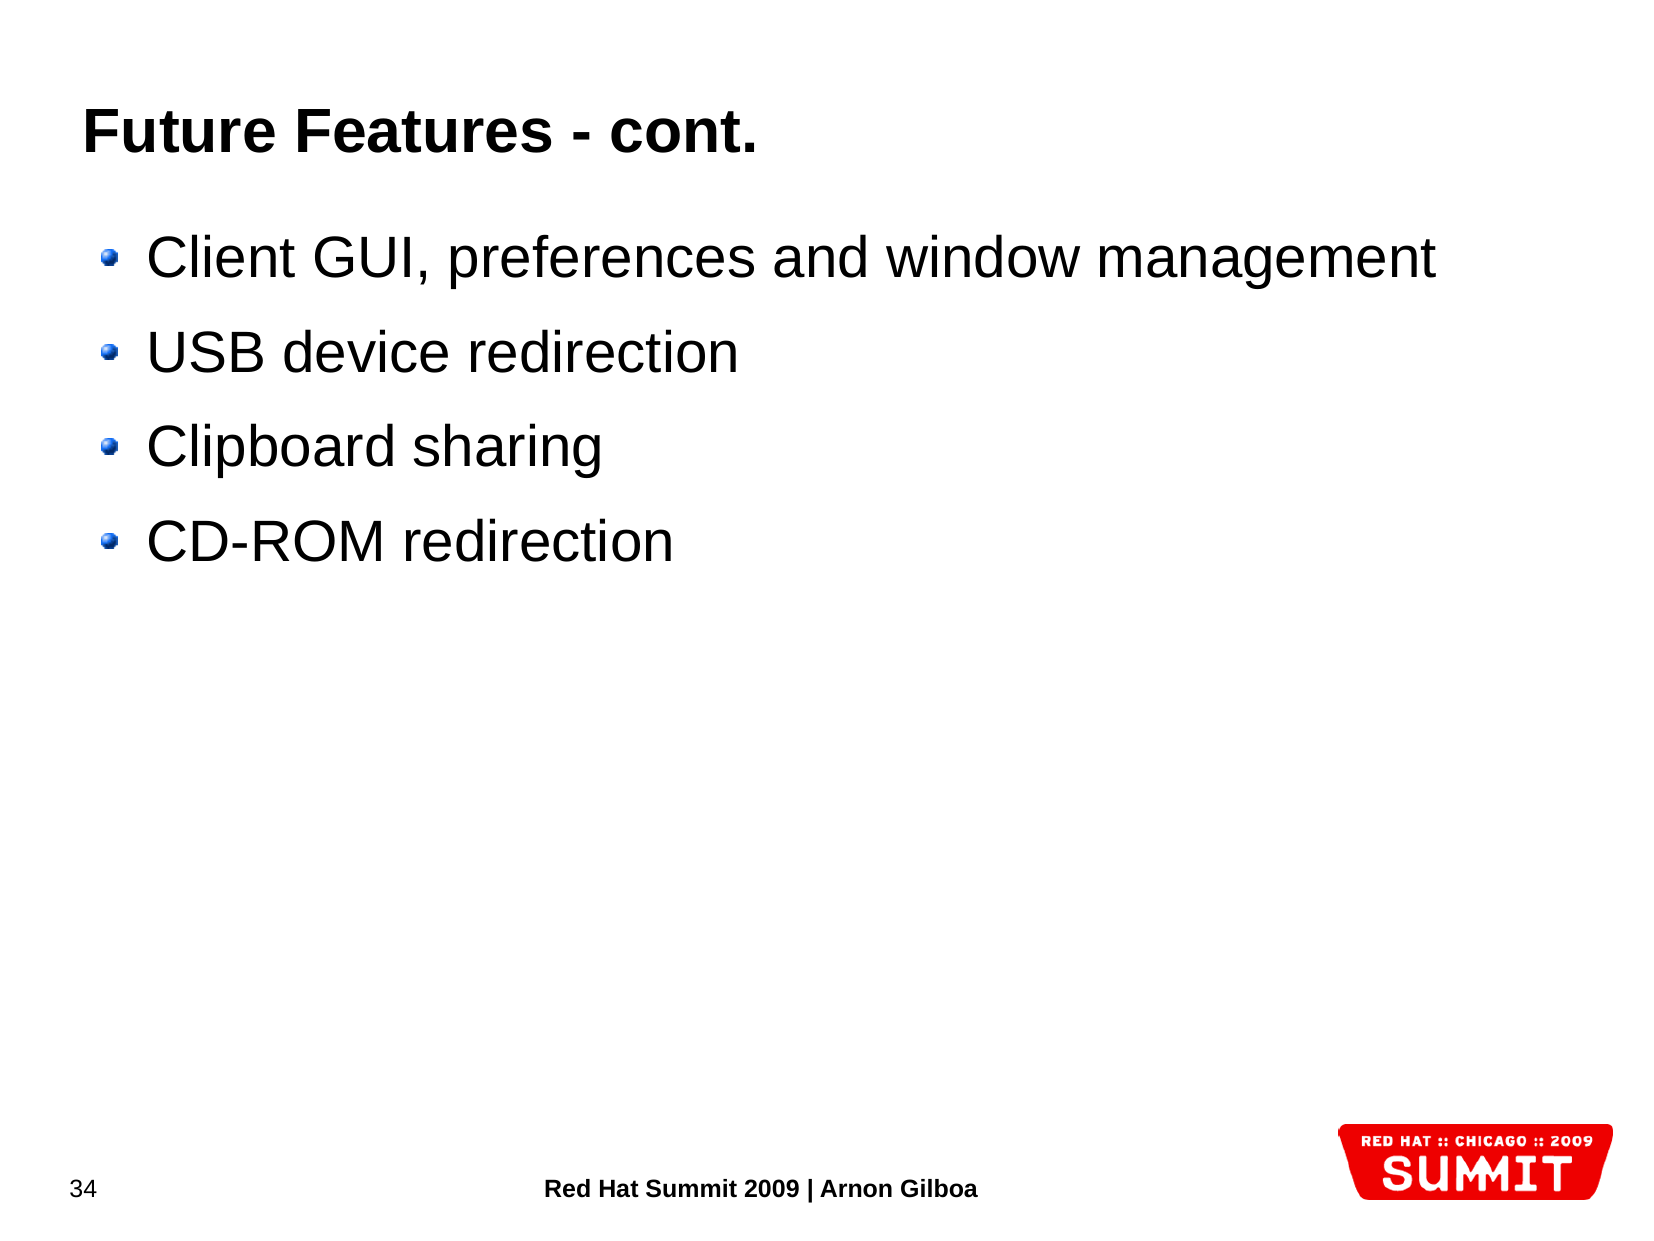

# Future Features - cont.
Client GUI, preferences and window management
USB device redirection
Clipboard sharing
CD-ROM redirection